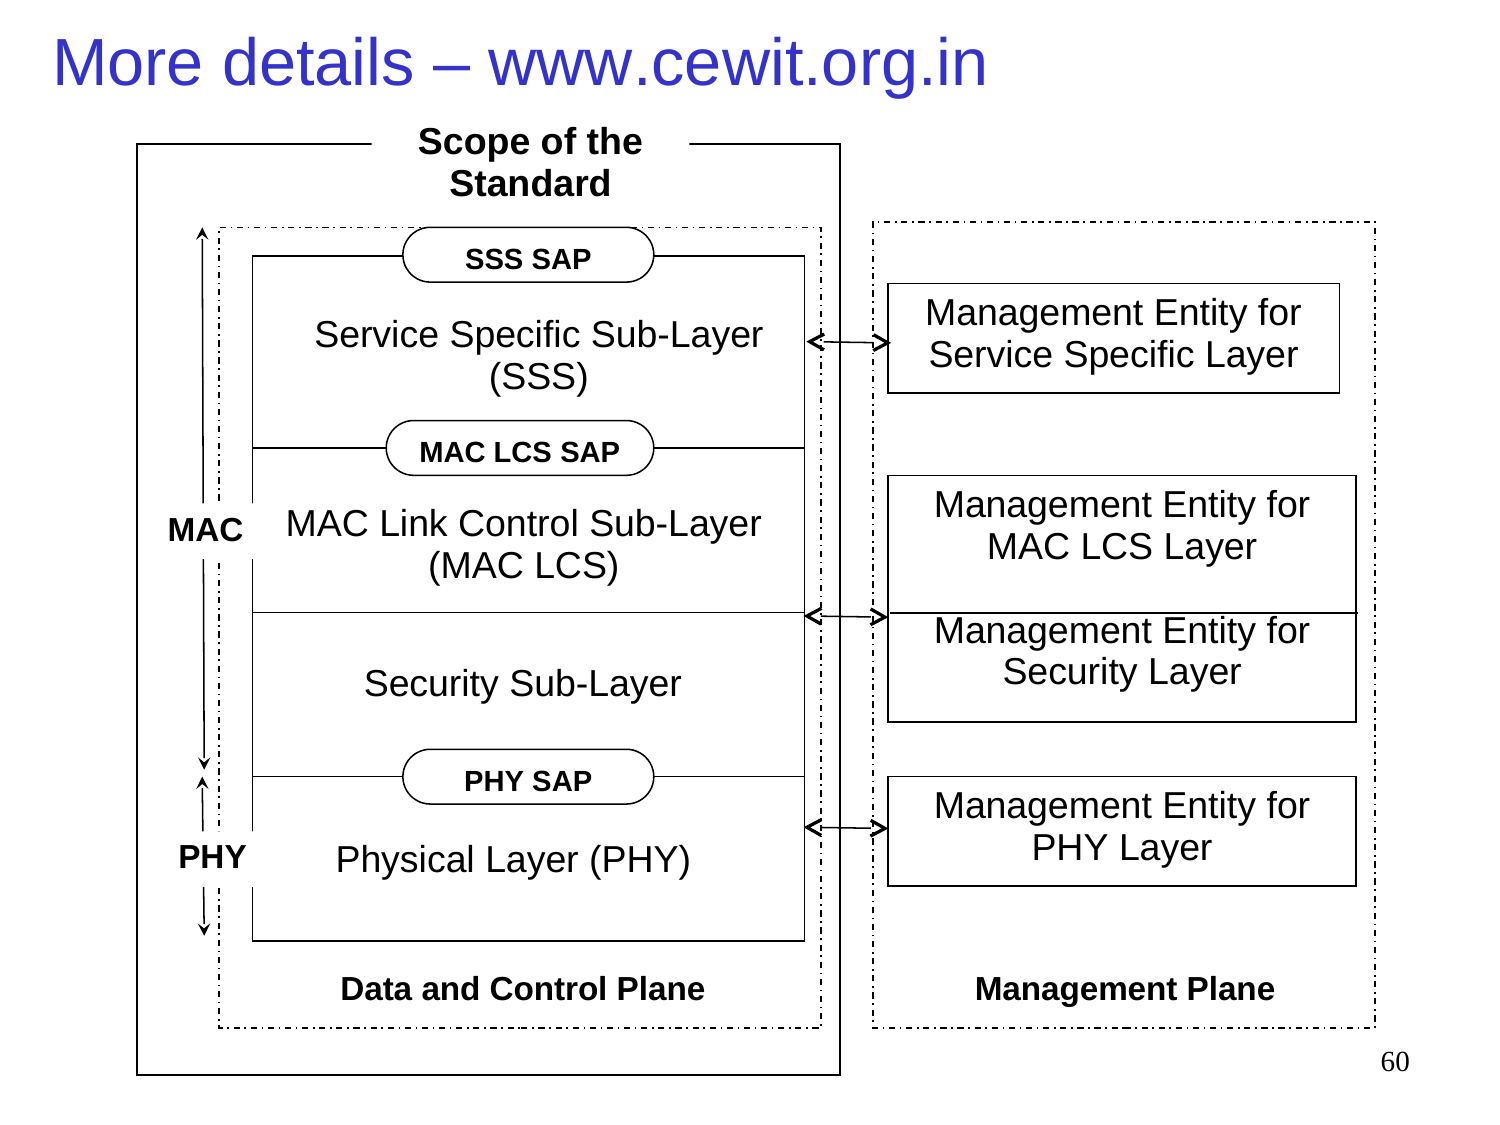

# More details – www.cewit.org.in
Scope of the Standard
SSS SAP
Management Entity for
Service Specific Layer
Service Specific Sub-Layer
(SSS)
MAC LCS SAP
Management Entity for
MAC LCS Layer
Management Entity for
Security Layer
MAC Link Control Sub-Layer
(MAC LCS)
MAC
Security Sub-Layer
PHY SAP
Management Entity for
PHY Layer
Physical Layer (PHY)
PHY
Data and Control Plane
Management Plane
60